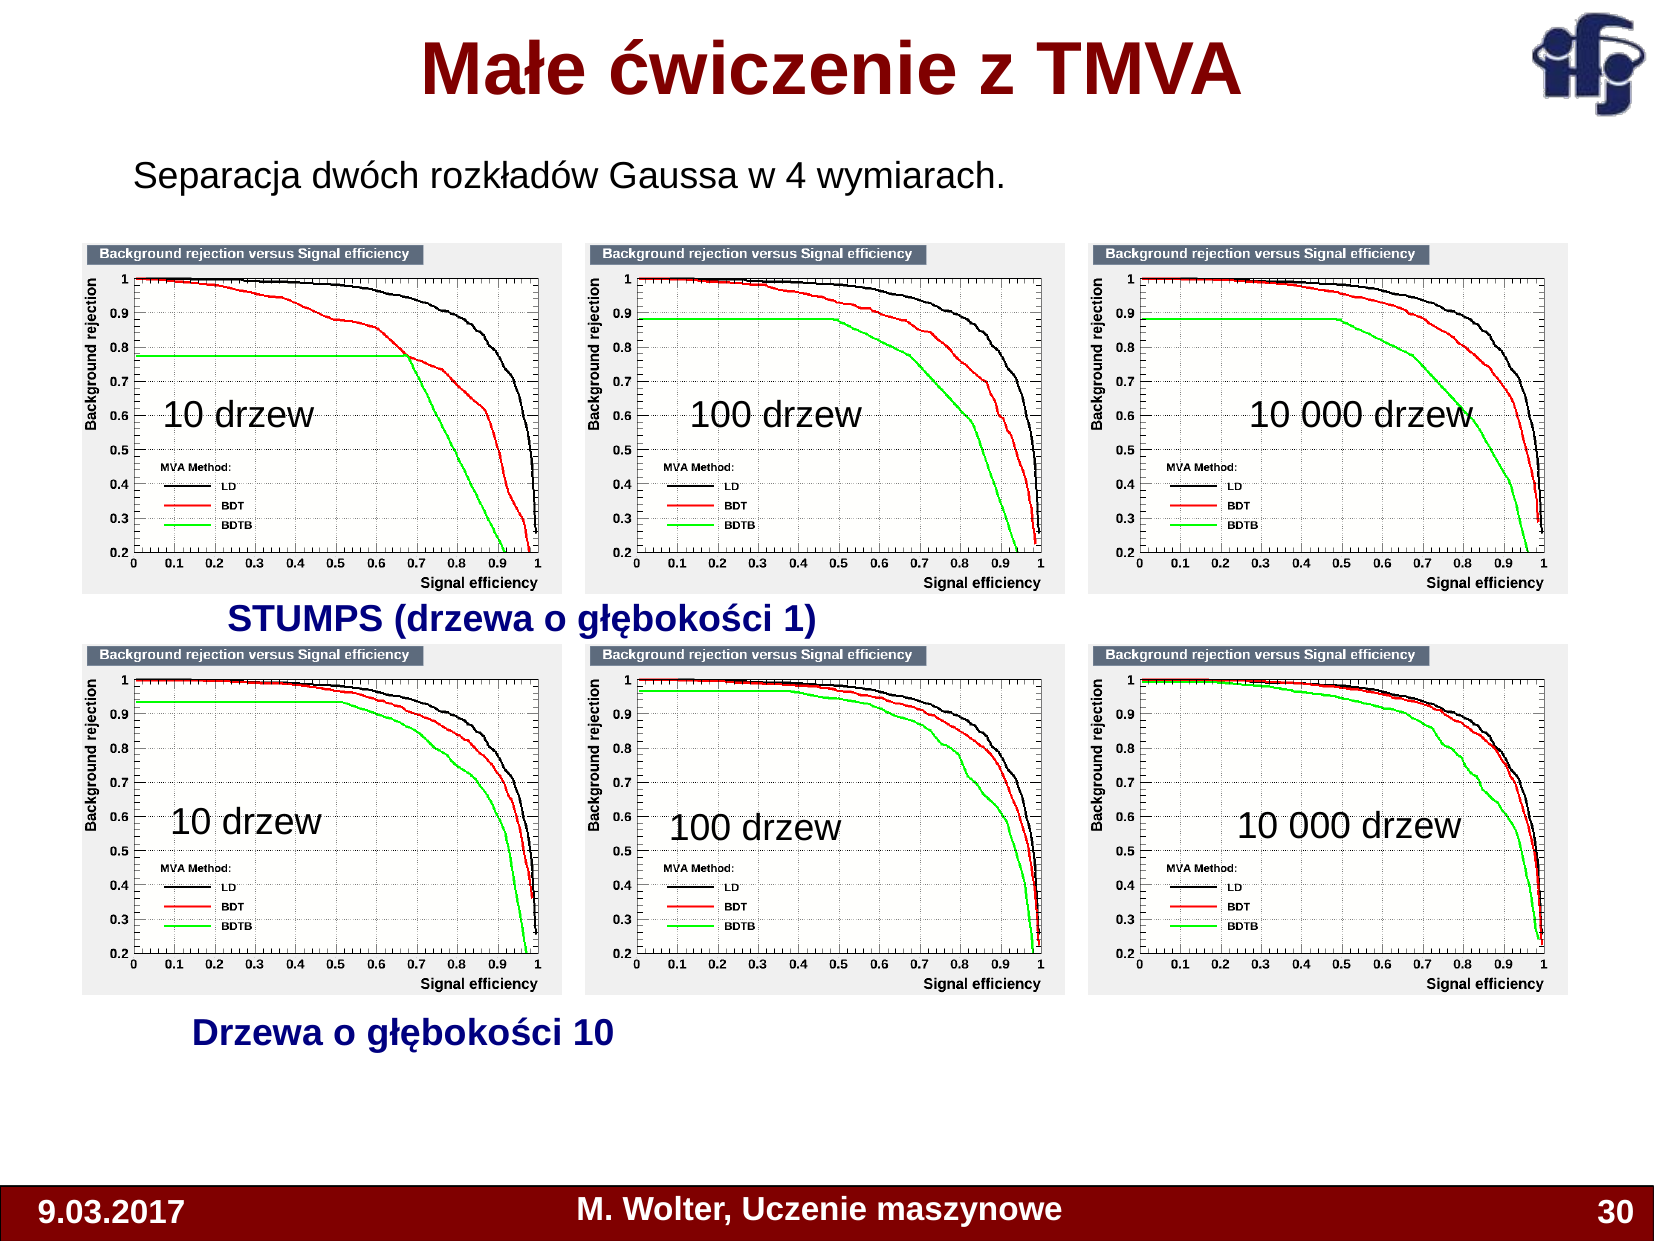

# Małe ćwiczenie z TMVA
Separacja dwóch rozkładów Gaussa w 4 wymiarach.
10 drzew
100 drzew
10 000 drzew
STUMPS (drzewa o głębokości 1)
10 drzew
10 000 drzew
100 drzew
Drzewa o głębokości 10
9.03.2017
Machine Learning, M. Wolter